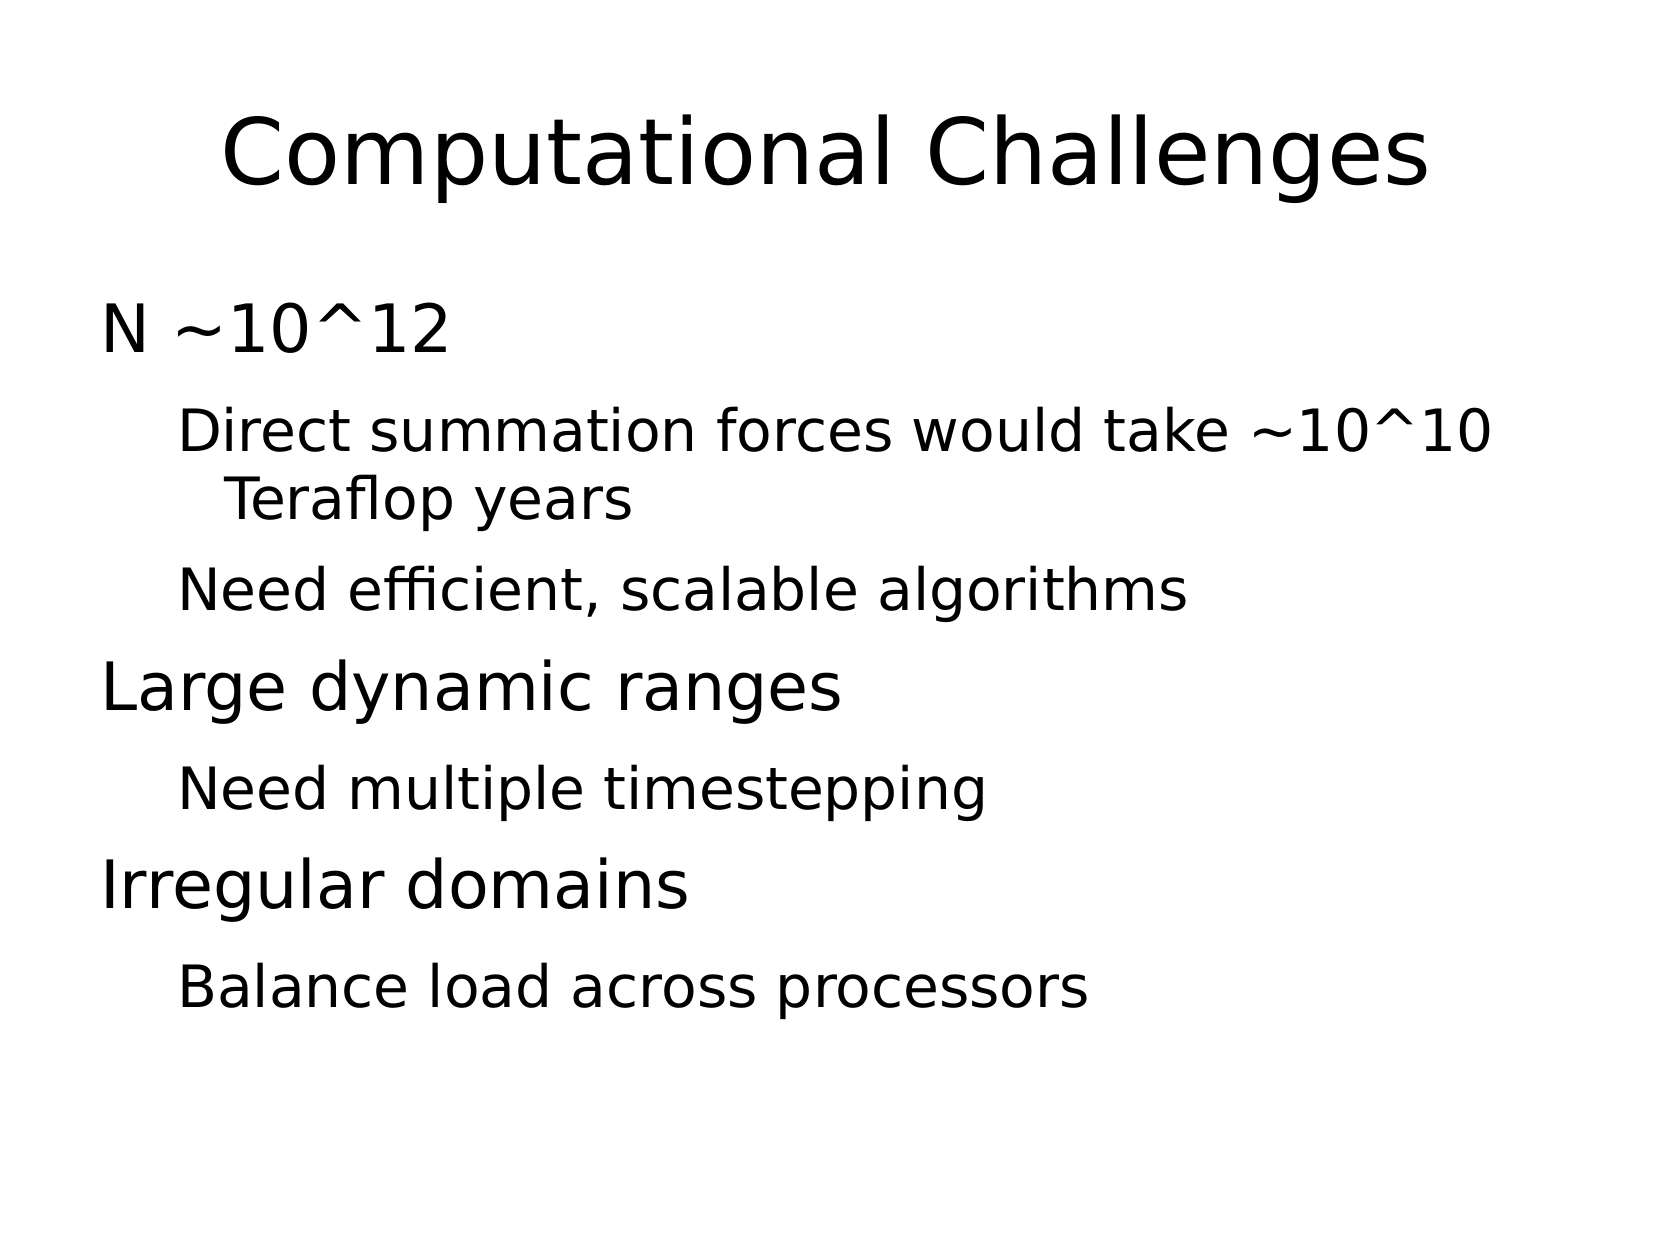

# Computational Challenges
N ~10^12
Direct summation forces would take ~10^10 Teraflop years
Need efficient, scalable algorithms
Large dynamic ranges
Need multiple timestepping
Irregular domains
Balance load across processors